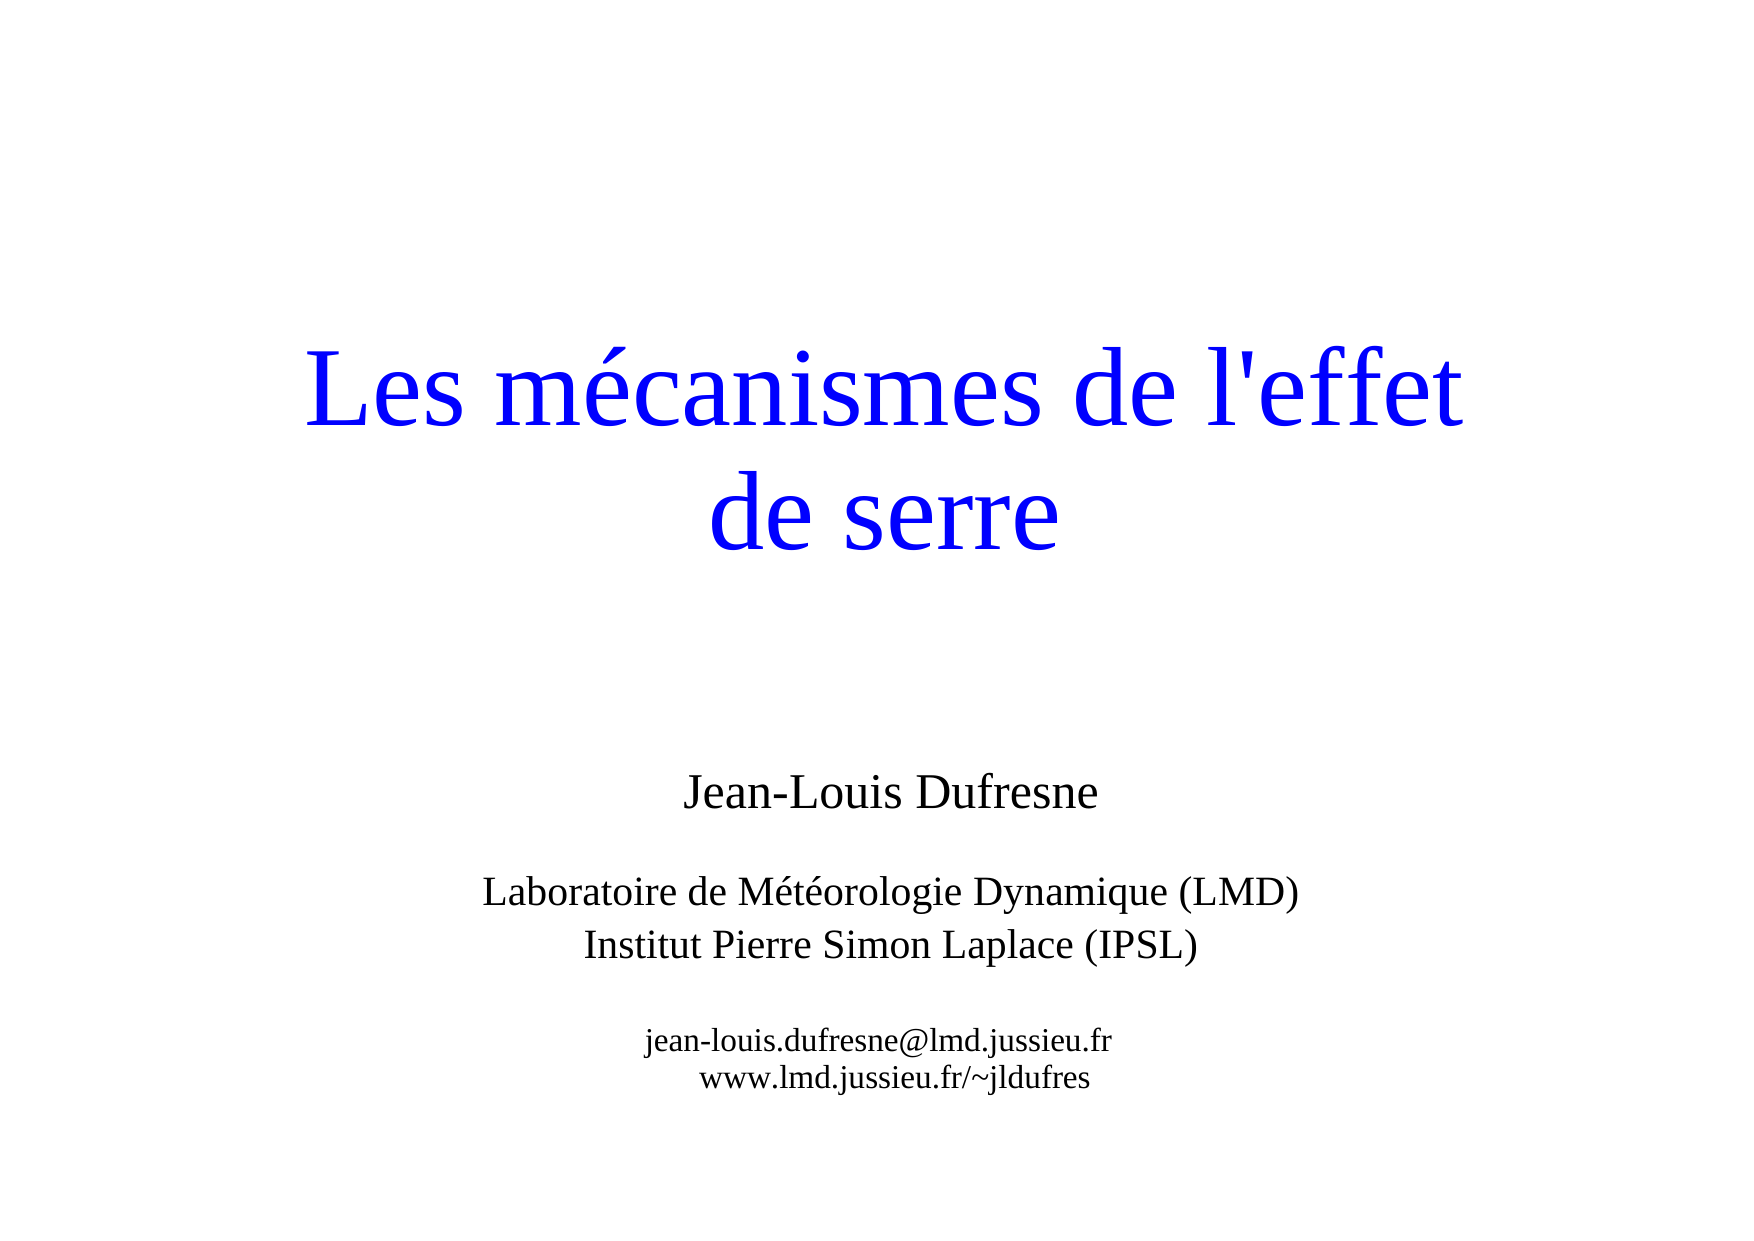

Les mécanismes de l'effet de serre
Jean-Louis Dufresne
Laboratoire de Météorologie Dynamique (LMD)‏
Institut Pierre Simon Laplace (IPSL)‏
jean-louis.dufresne@lmd.jussieu.fr
 www.lmd.jussieu.fr/~jldufres